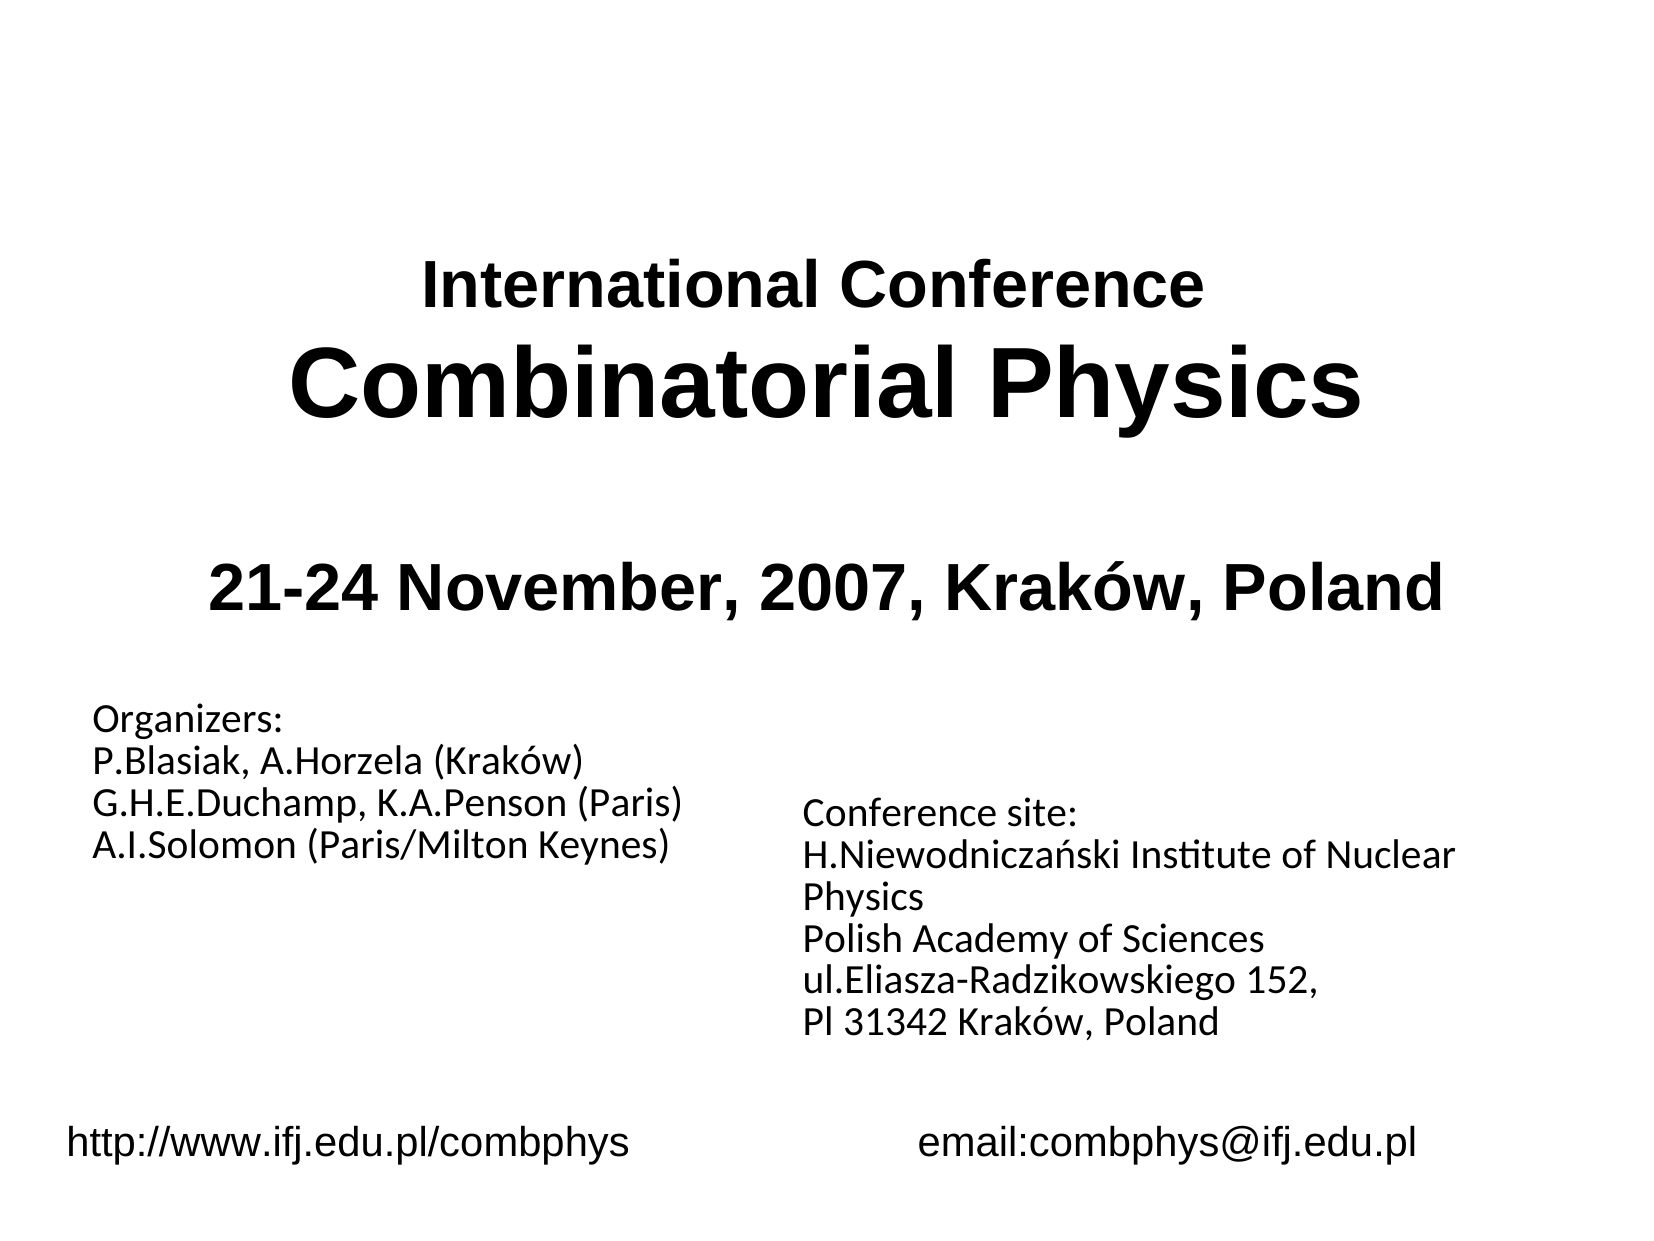

# International Conference Combinatorial Physics 21-24 November, 2007, Kraków, Poland
Organizers:
P.Blasiak, A.Horzela (Kraków)
G.H.E.Duchamp, K.A.Penson (Paris)
A.I.Solomon (Paris/Milton Keynes)
Conference site:
H.Niewodniczański Institute of Nuclear Physics
Polish Academy of Sciences
ul.Eliasza-Radzikowskiego 152,
Pl 31342 Kraków, Poland
http://www.ifj.edu.pl/combphys email:combphys@ifj.edu.pl